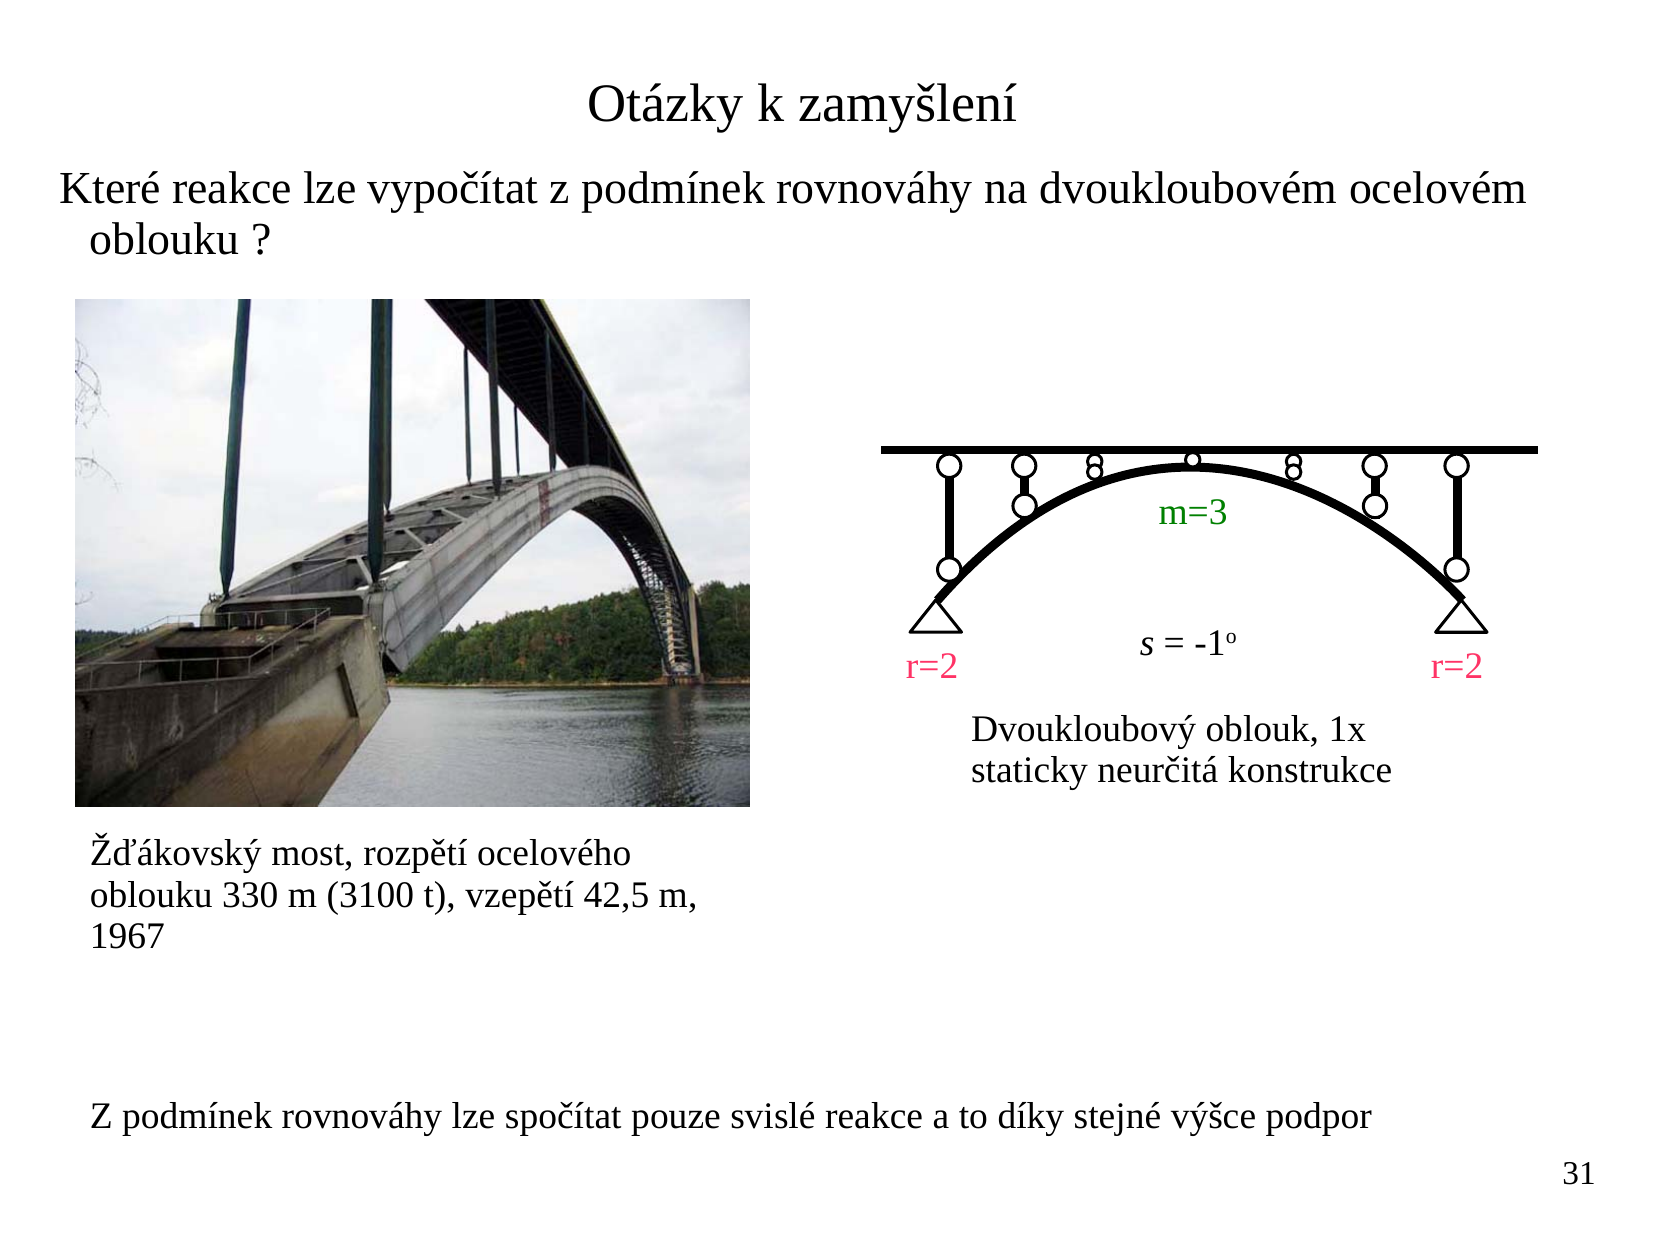

# Otázky k zamyšlení
Které reakce lze vypočítat z podmínek rovnováhy na dvoukloubovém ocelovém oblouku ?
m=3
s = -1o
r=2
r=2
Dvoukloubový oblouk, 1x staticky neurčitá konstrukce
Žďákovský most, rozpětí ocelového oblouku 330 m (3100 t), vzepětí 42,5 m, 1967
Z podmínek rovnováhy lze spočítat pouze svislé reakce a to díky stejné výšce podpor
31